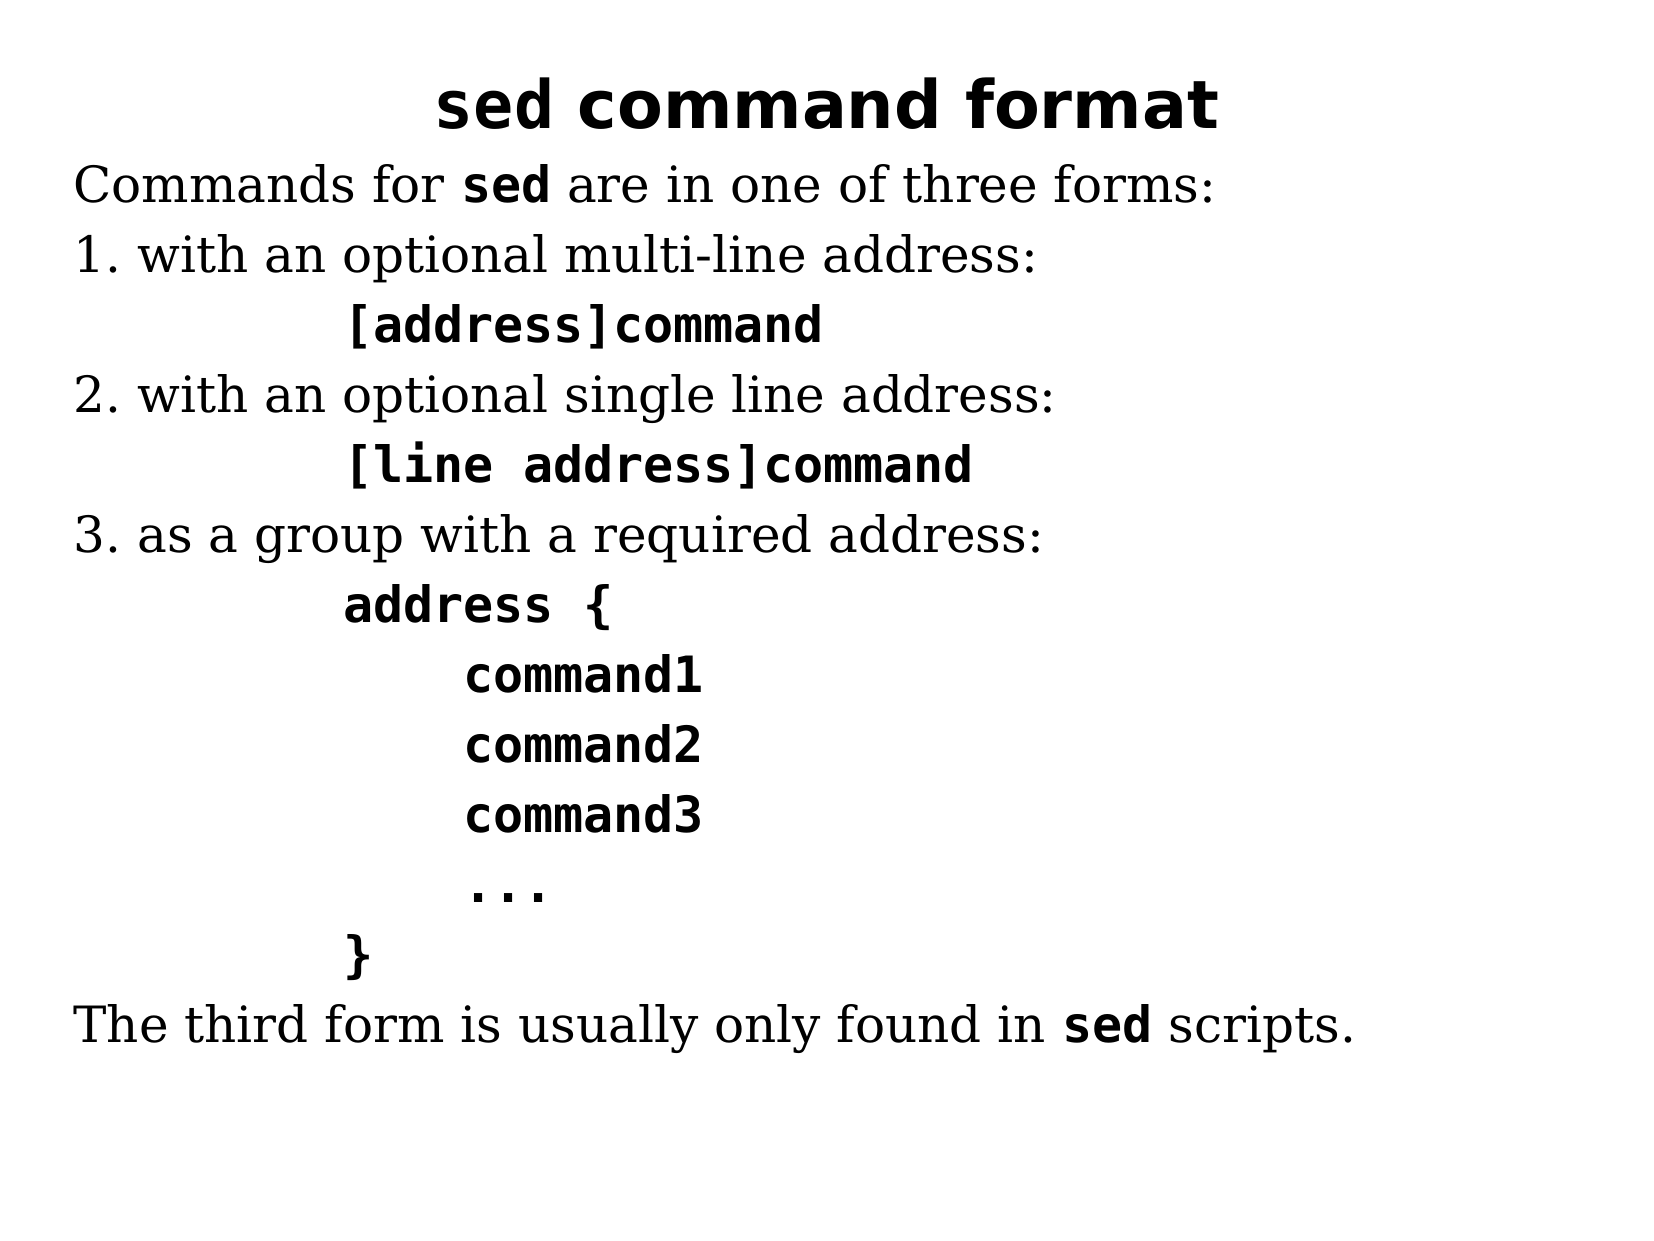

sed command format
Commands for sed are in one of three forms:
1. with an optional multi-line address:
 [address]command
2. with an optional single line address:
 [line address]command
3. as a group with a required address:
 address {
 command1
 command2
 command3
 ...
 }
The third form is usually only found in sed scripts.